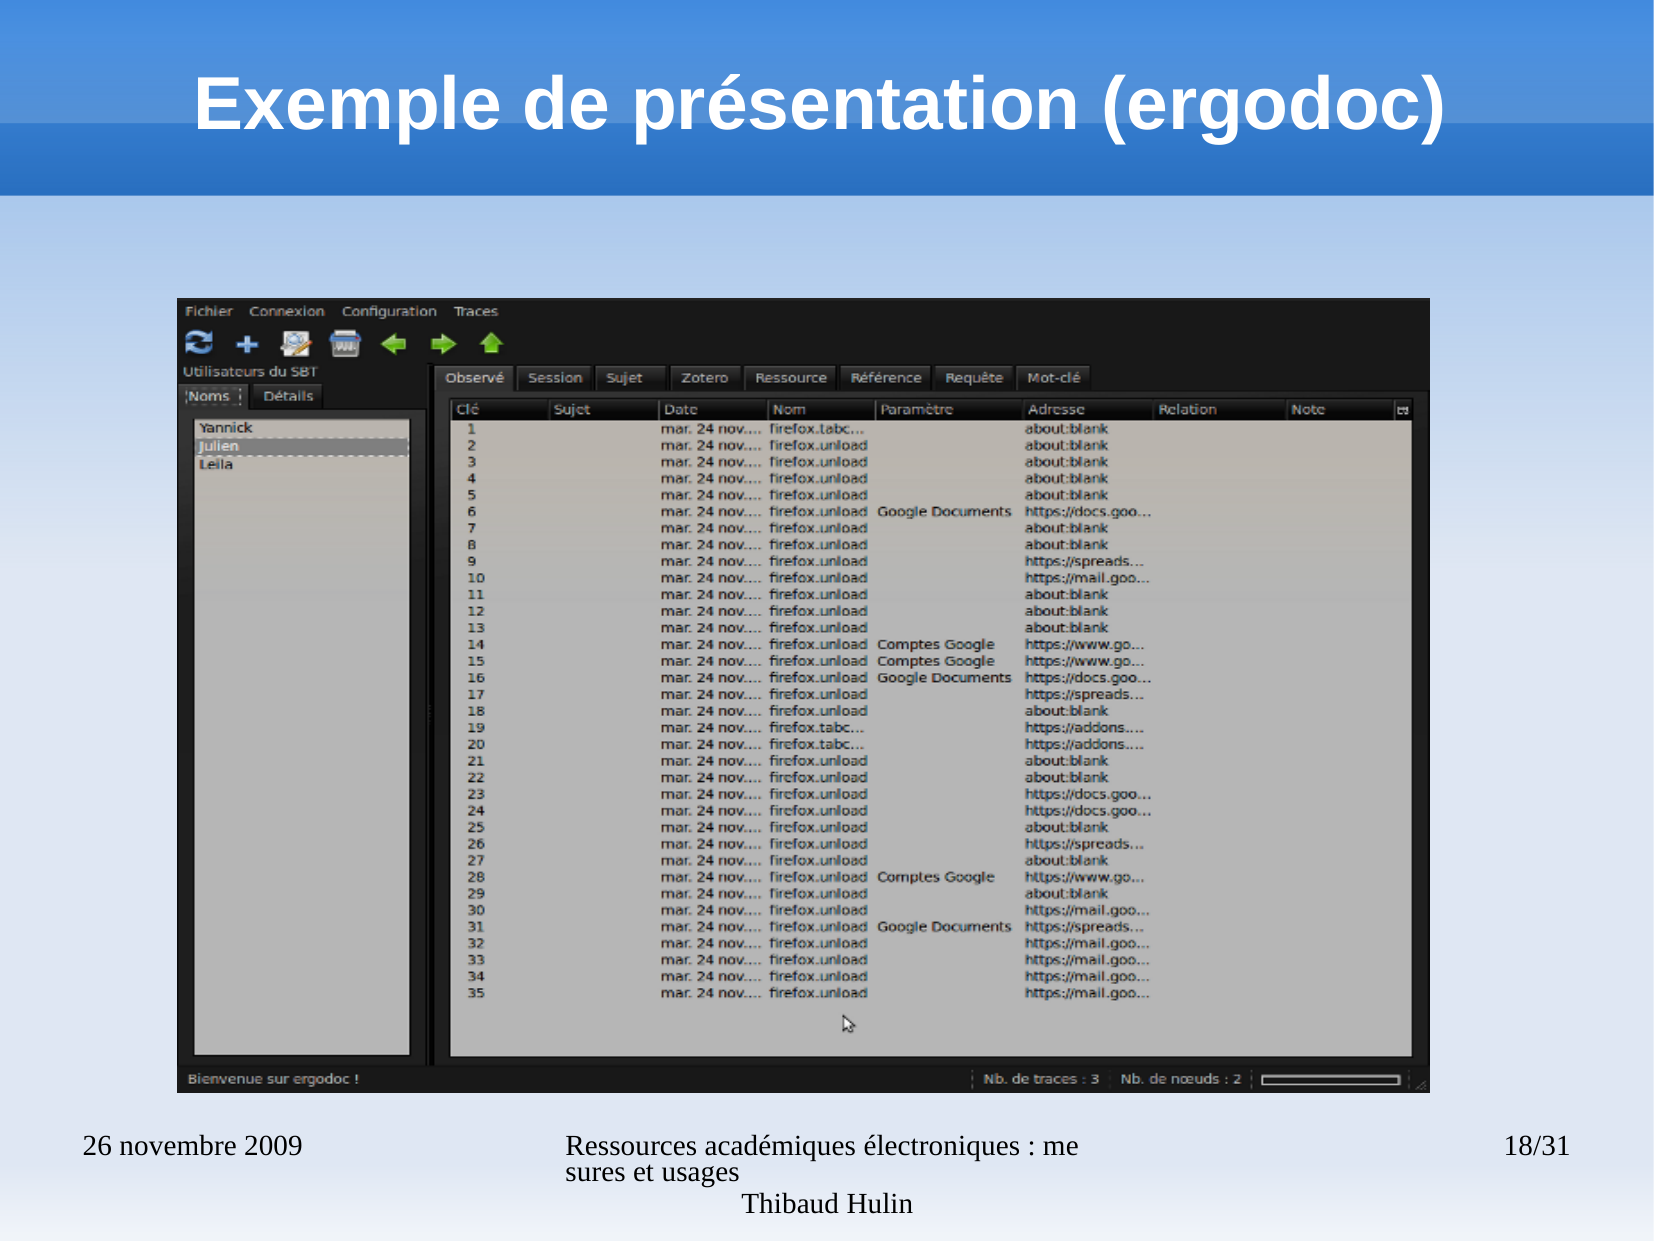

# Exemple de présentation (ergodoc)
26 novembre 2009
Ressources académiques électroniques : mesures et usages
18